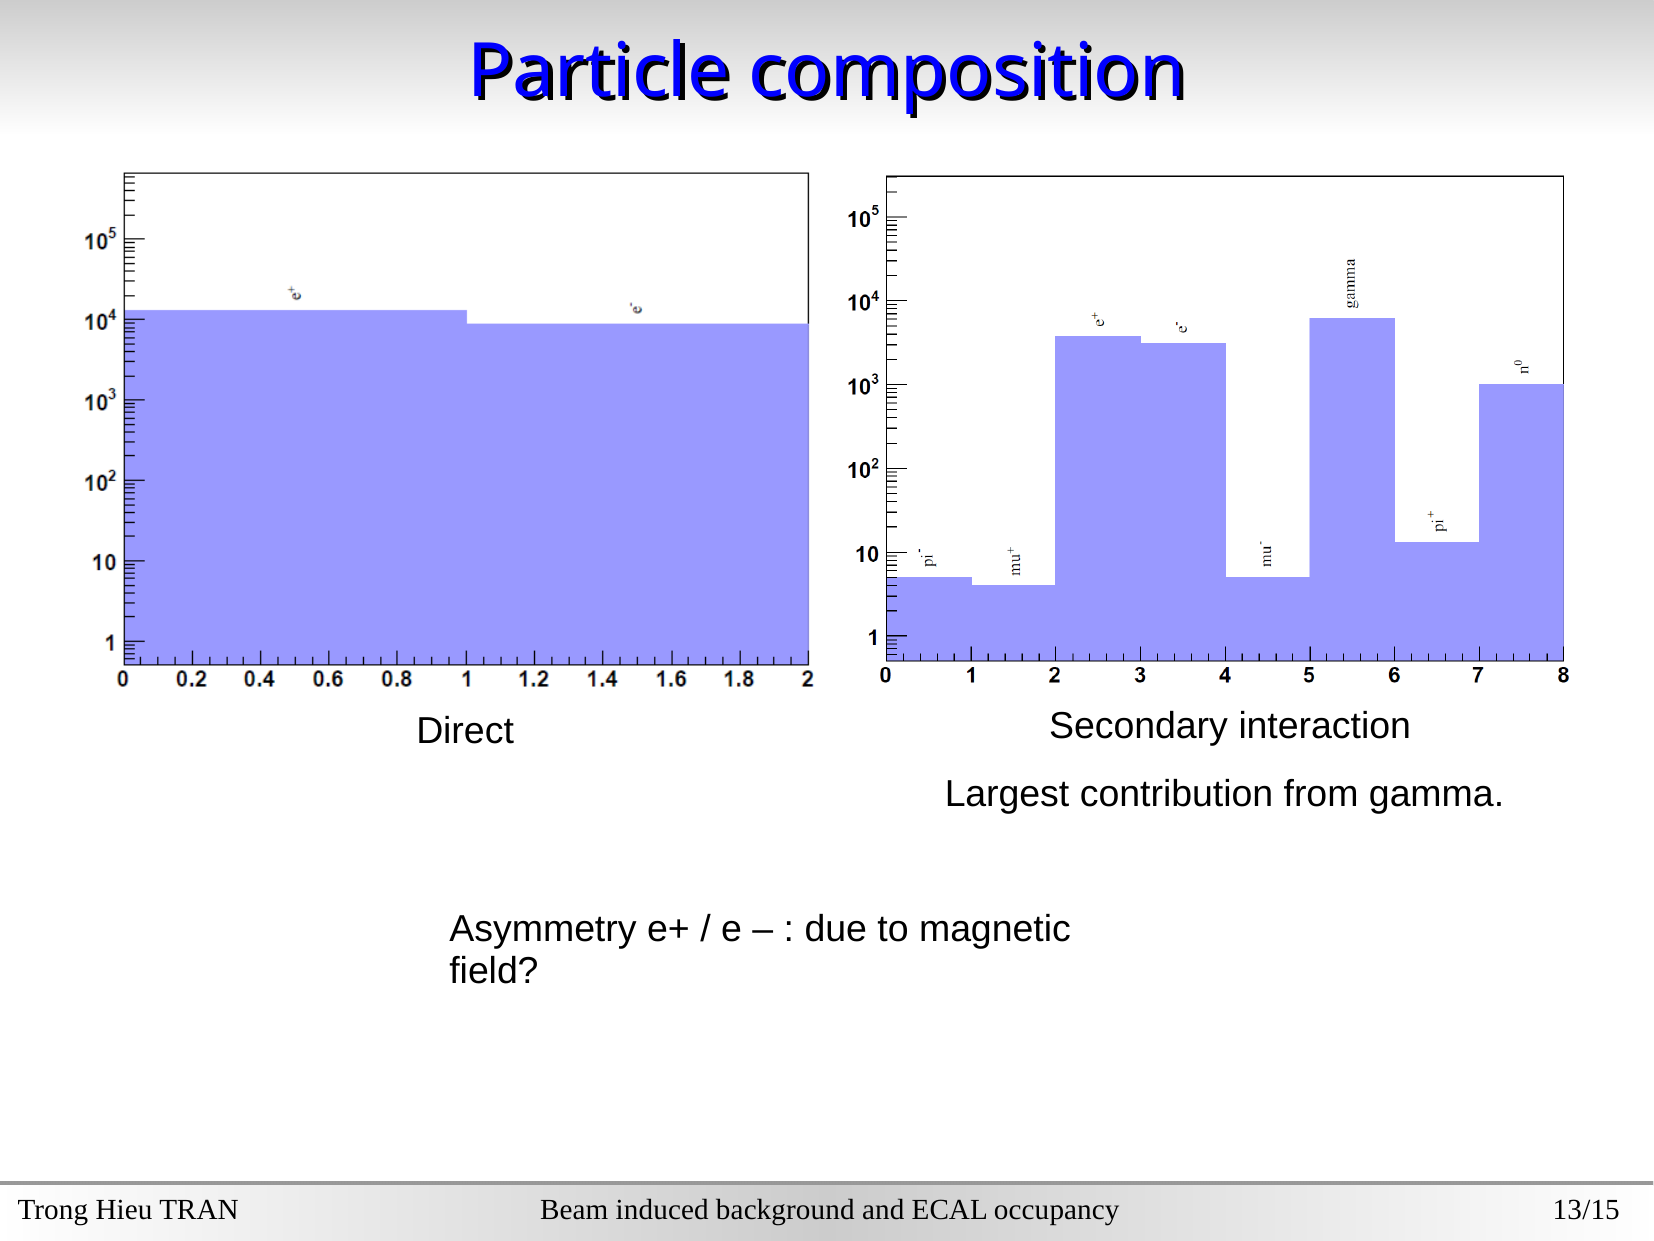

# Particle composition
Secondary interaction
Direct
Largest contribution from gamma.
Asymmetry e+ / e – : due to magnetic field?
Trong Hieu TRAN
Beam induced background and ECAL occupancy
13